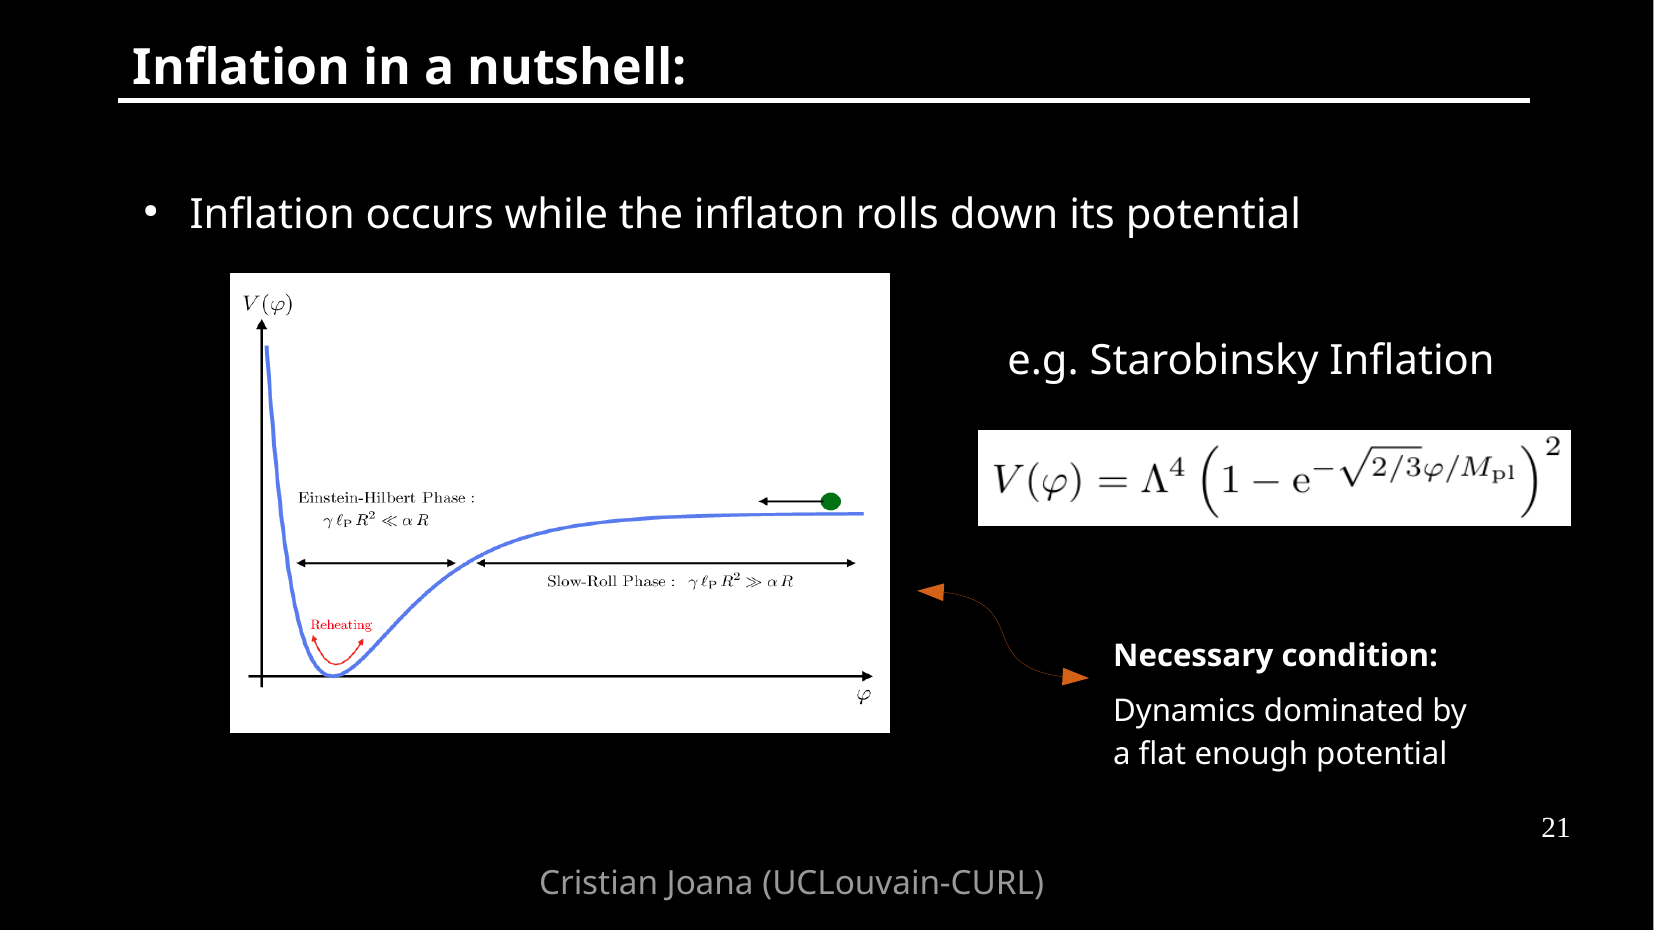

Inflation in a nutshell:
 Inflation occurs while the inflaton rolls down its potential
e.g. Starobinsky Inflation
Necessary condition:
Dynamics dominated by
a flat enough potential
21
Cristian Joana (UCLouvain-CURL)